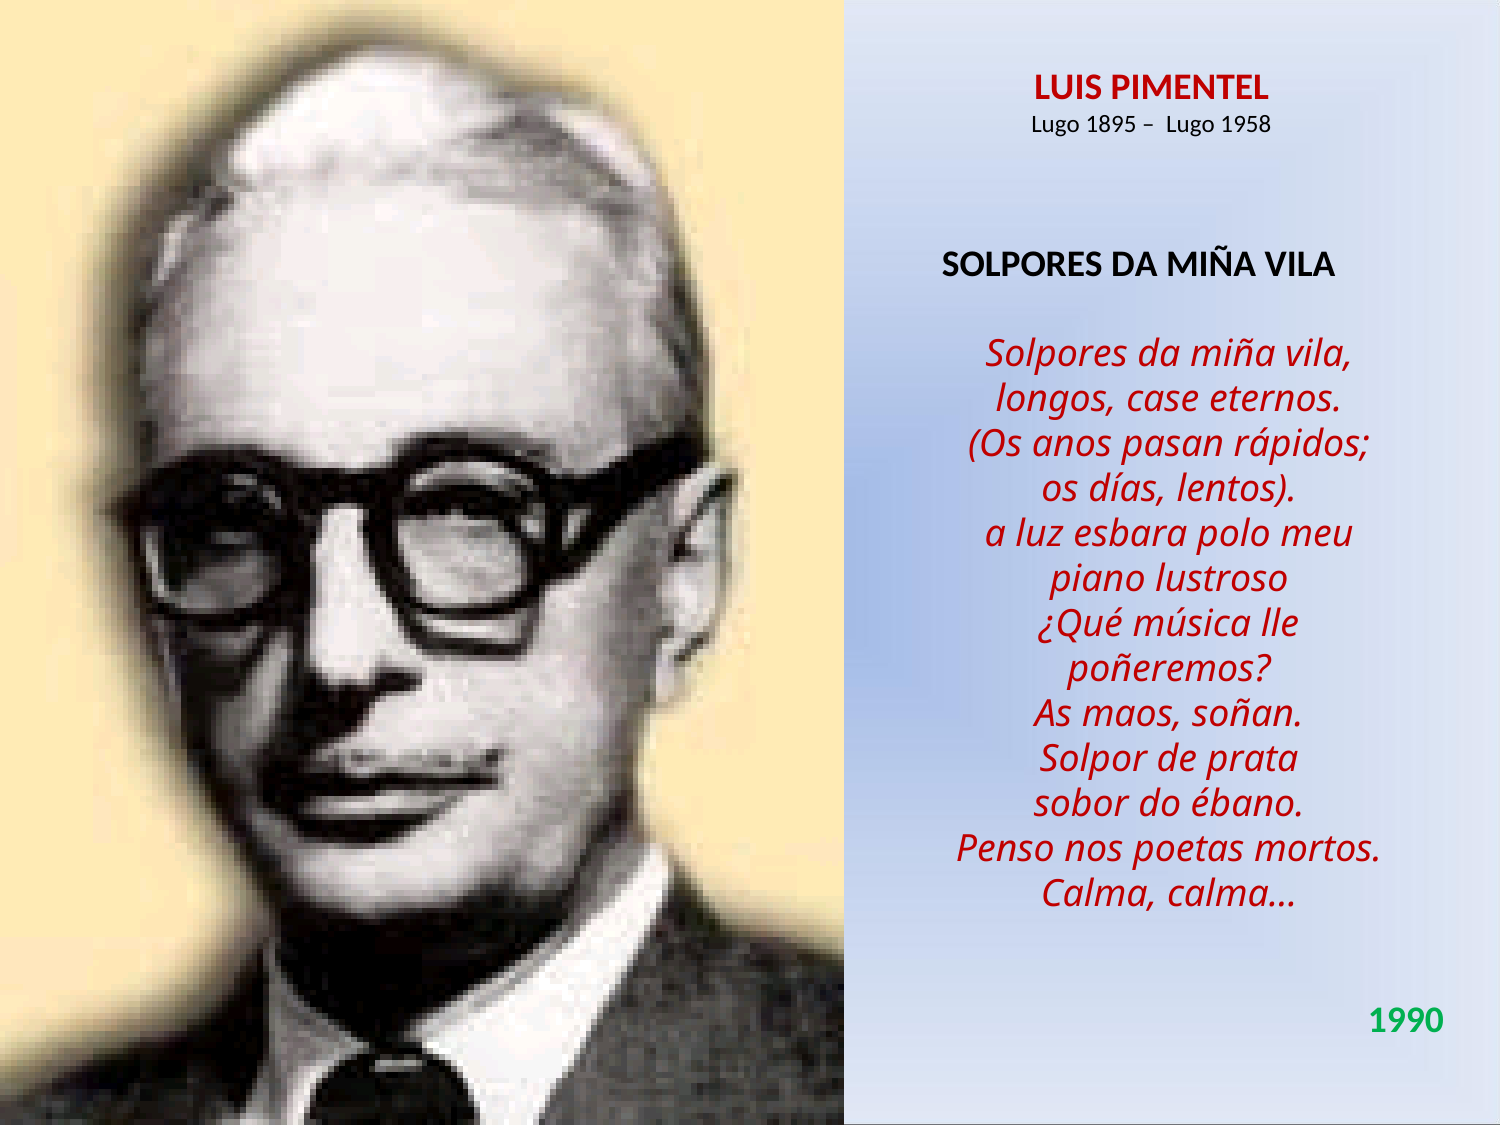

LUIS PIMENTEL
Lugo 1895 – Lugo 1958
SOLPORES DA MIÑA VILA
Solpores da miña vila,
longos, case eternos.
(Os anos pasan rápidos;
os días, lentos).
a luz esbara polo meu piano lustroso
¿Qué música lle poñeremos?
As maos, soñan.
Solpor de prata
sobor do ébano.
Penso nos poetas mortos.
Calma, calma...
1990